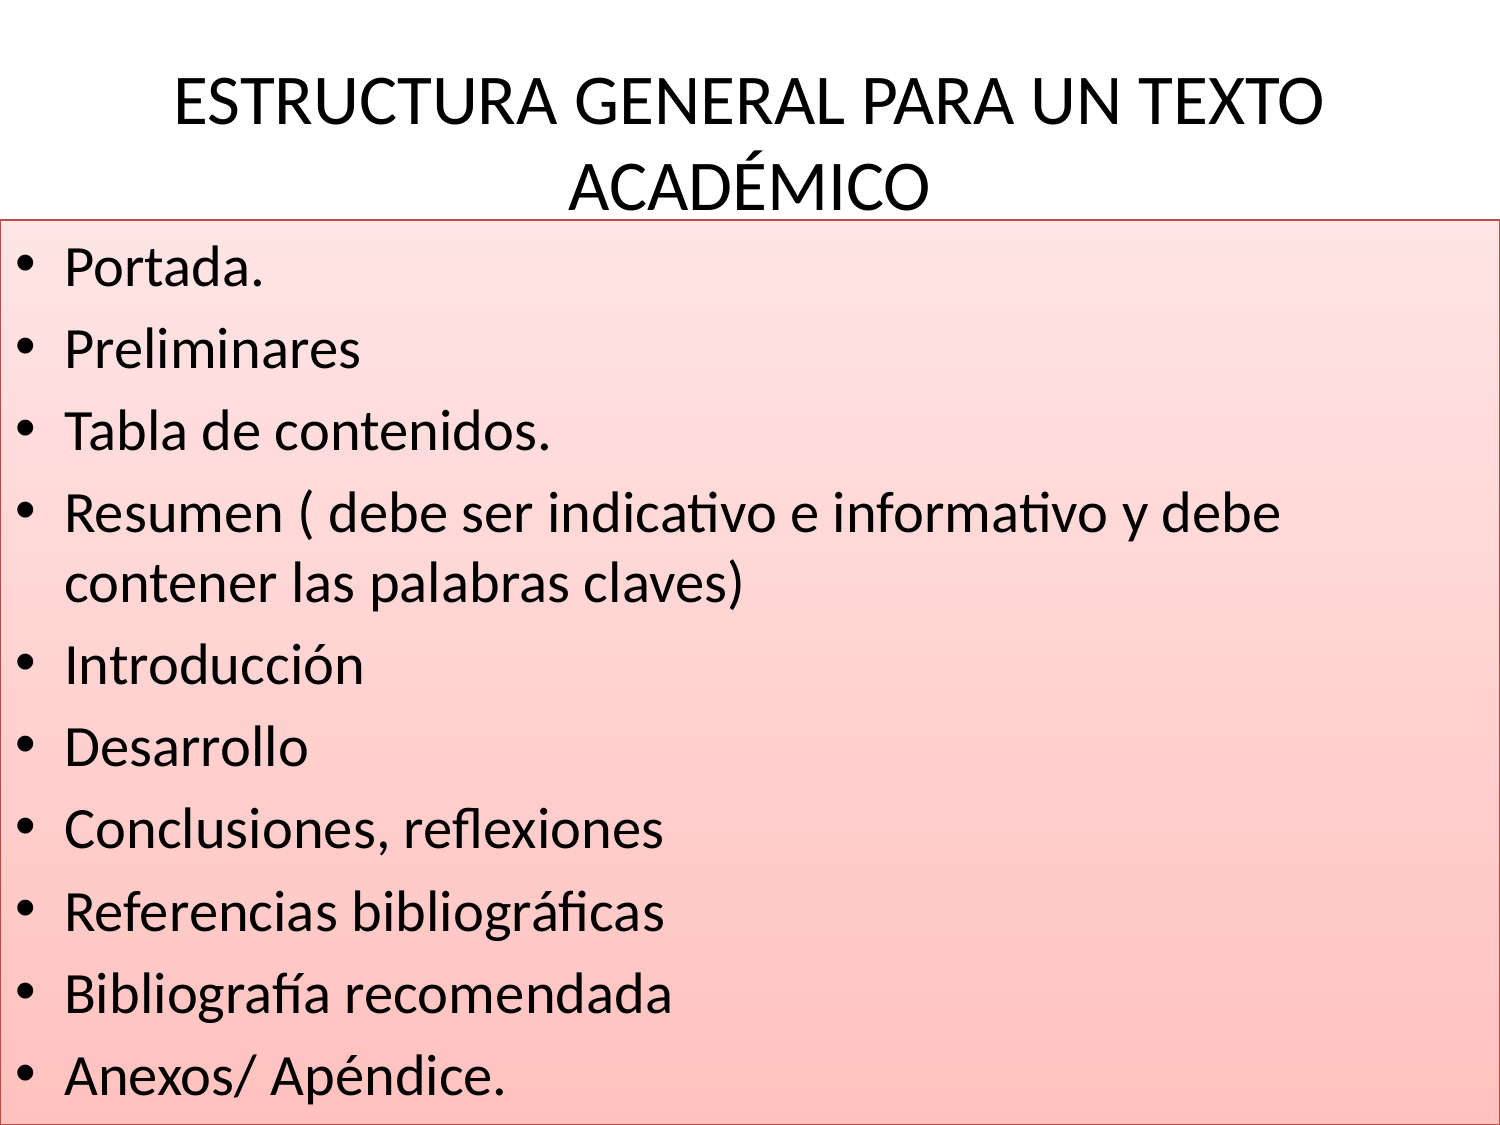

ESTRUCTURA GENERAL PARA UN TEXTO ACADÉMICO
Portada.
Preliminares
Tabla de contenidos.
Resumen ( debe ser indicativo e informativo y debe contener las palabras claves)
Introducción
Desarrollo
Conclusiones, reflexiones
Referencias bibliográficas
Bibliografía recomendada
Anexos/ Apéndice.